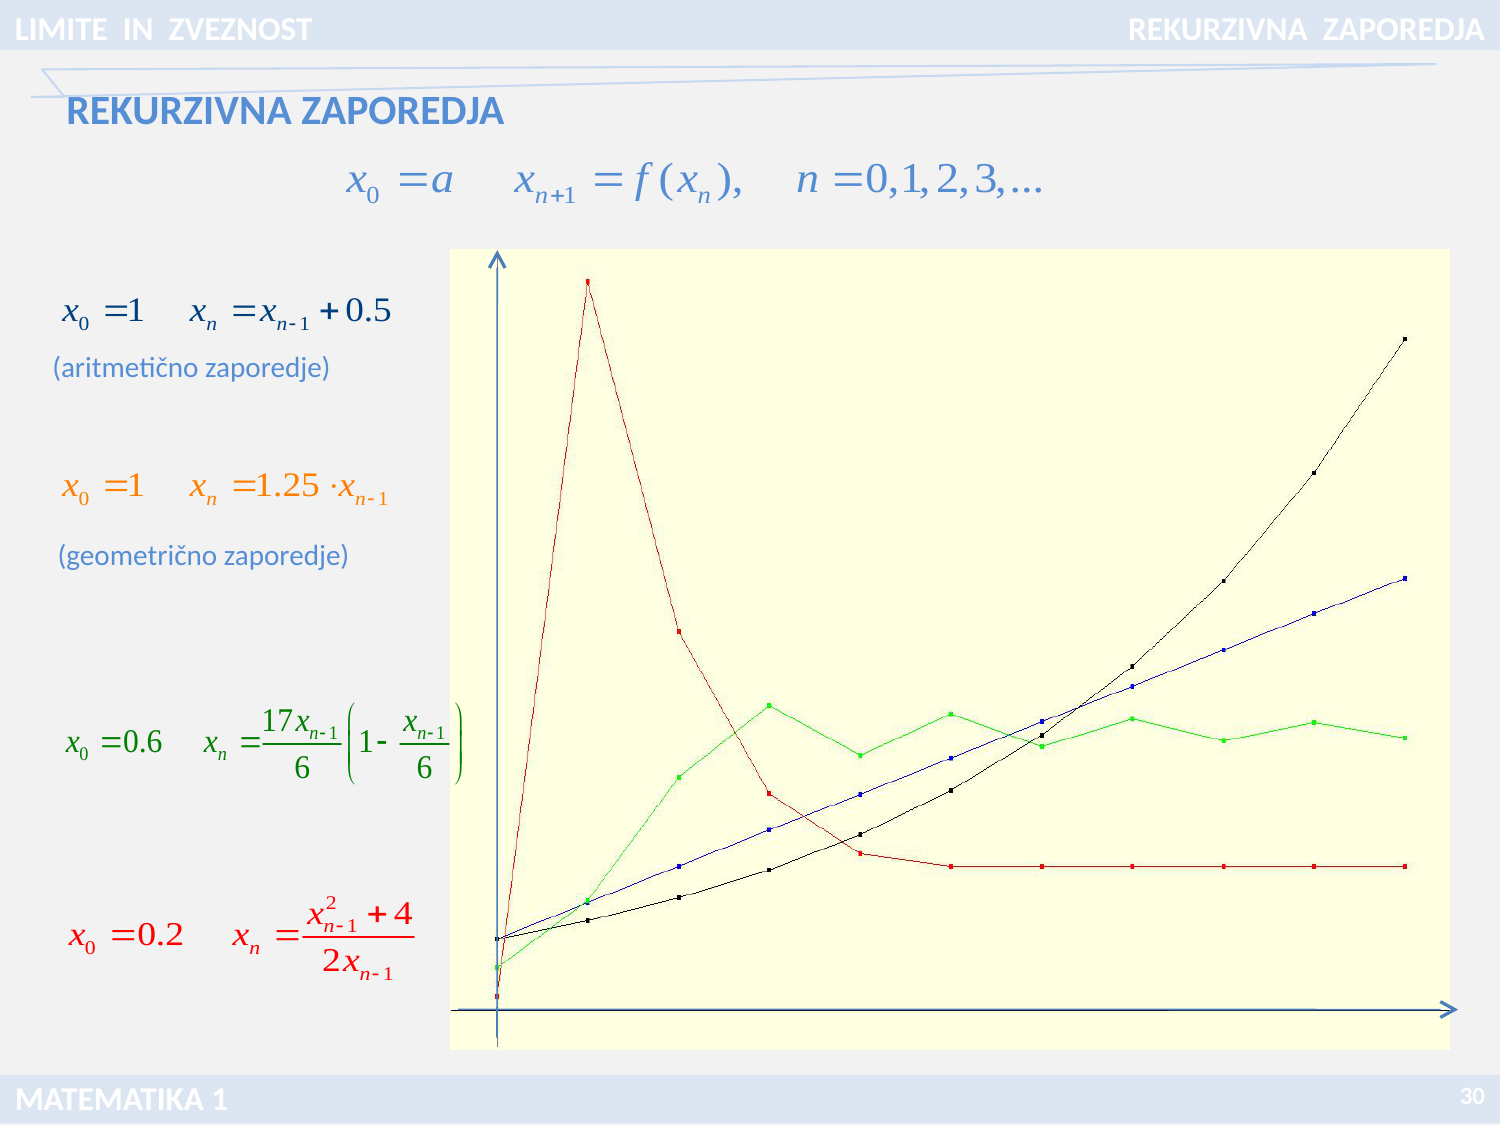

LIMITE IN ZVEZNOST
REKURZIVNA ZAPOREDJA
REKURZIVNA ZAPOREDJA
(aritmetično zaporedje)
(geometrično zaporedje)
MATEMATIKA 1